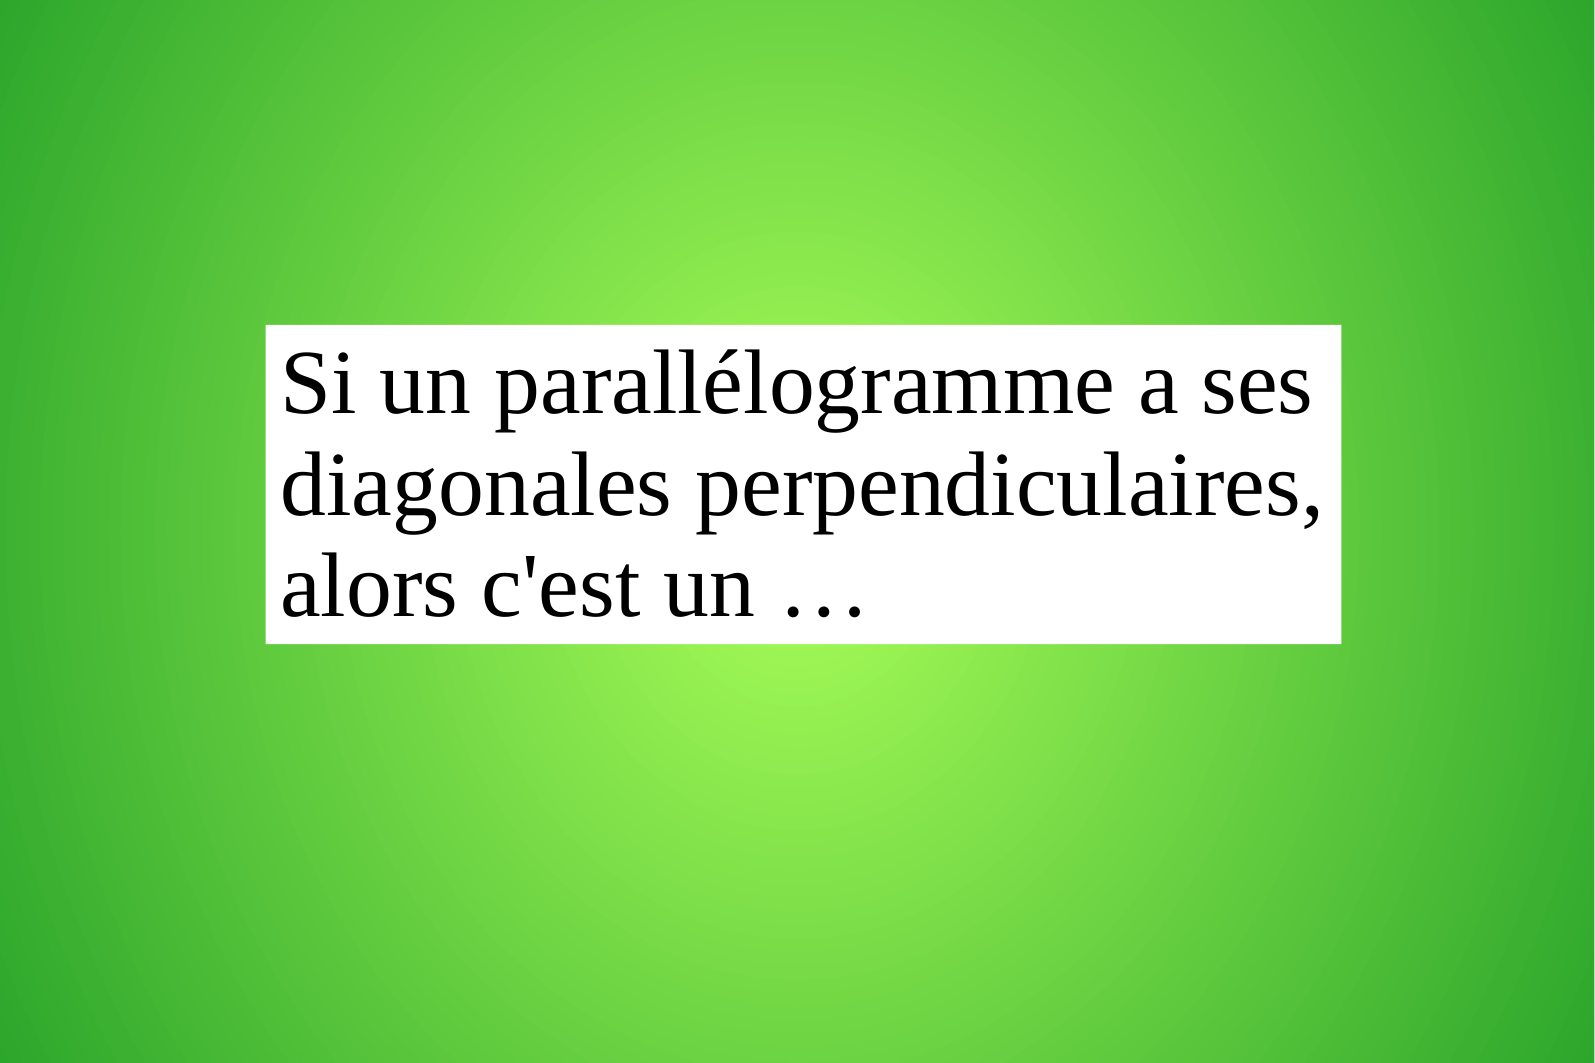

Si un parallélogramme a ses
diagonales perpendiculaires,
alors c'est un …